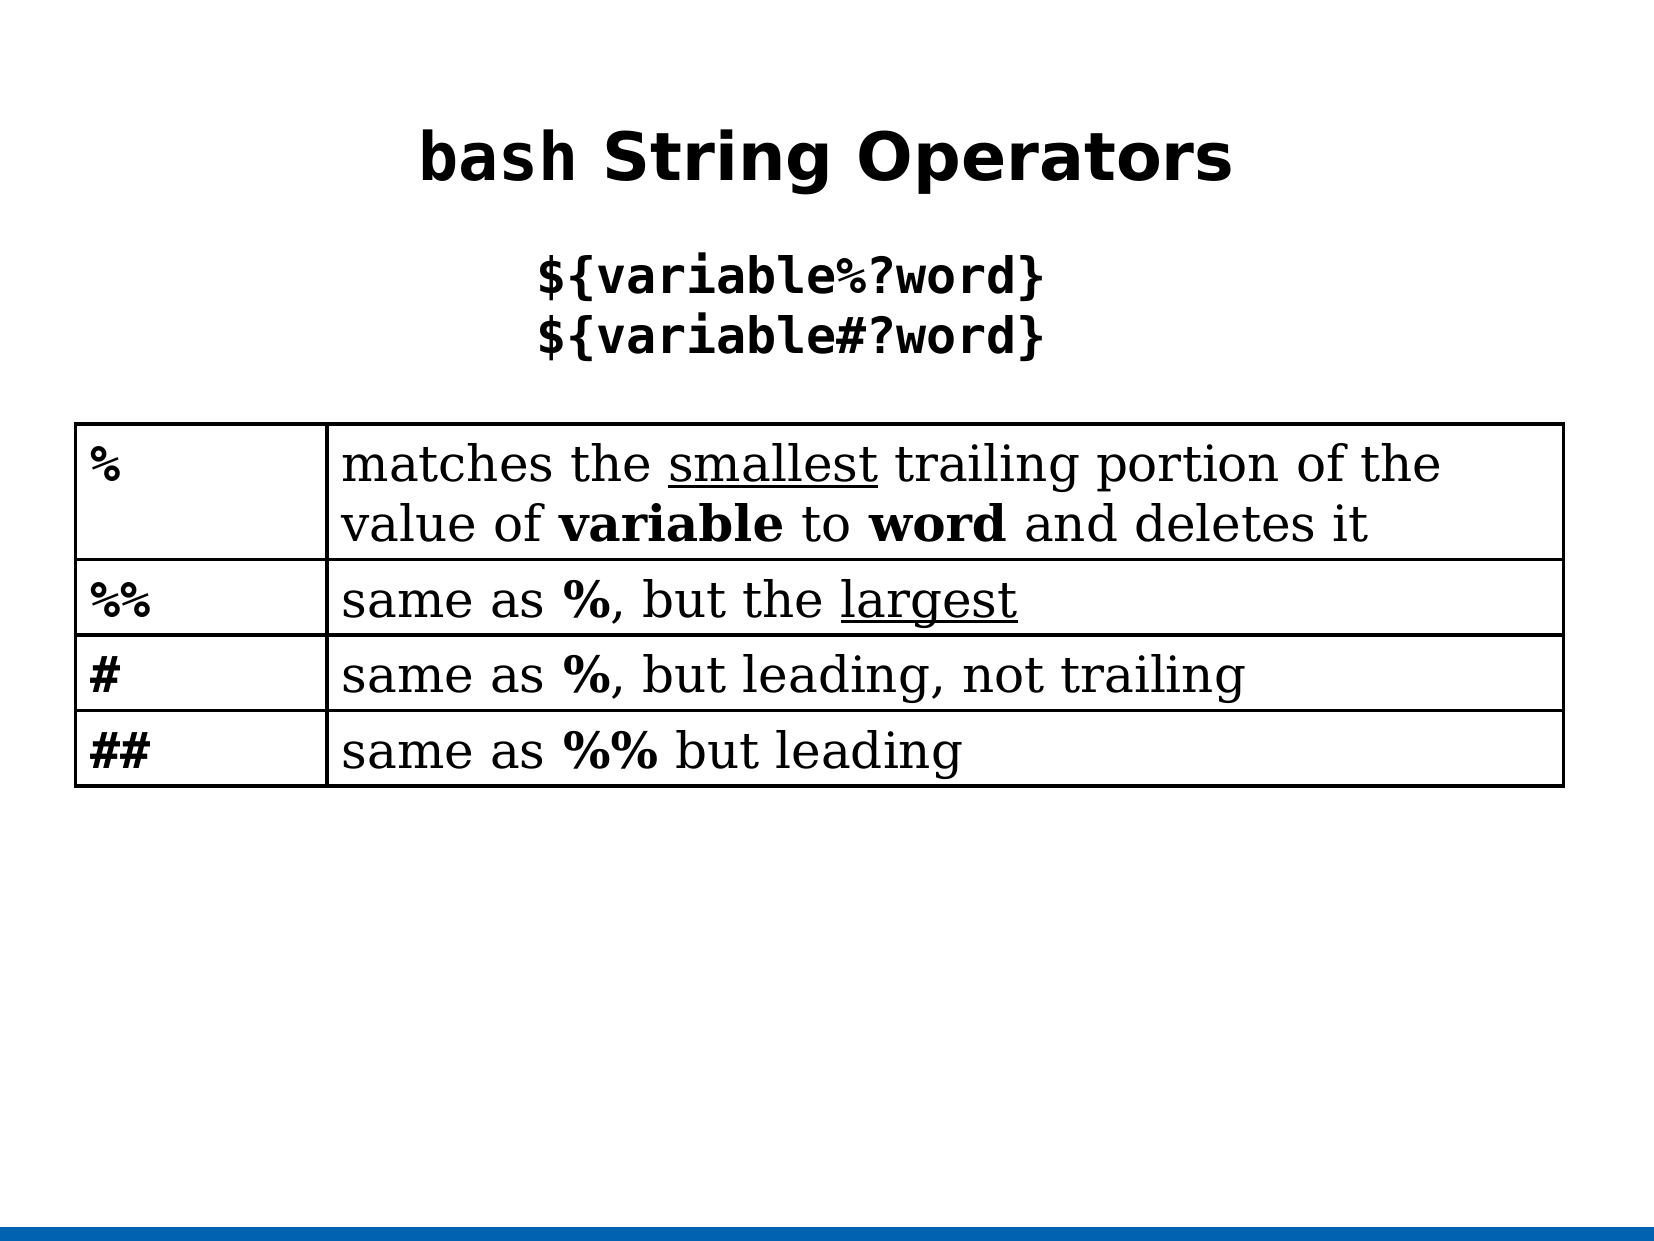

# bash String Operators
${variable%?word}
${variable#?word}
| % | matches the smallest trailing portion of the value of variable to word and deletes it |
| --- | --- |
| %% | same as %, but the largest |
| # | same as %, but leading, not trailing |
| ## | same as %% but leading |